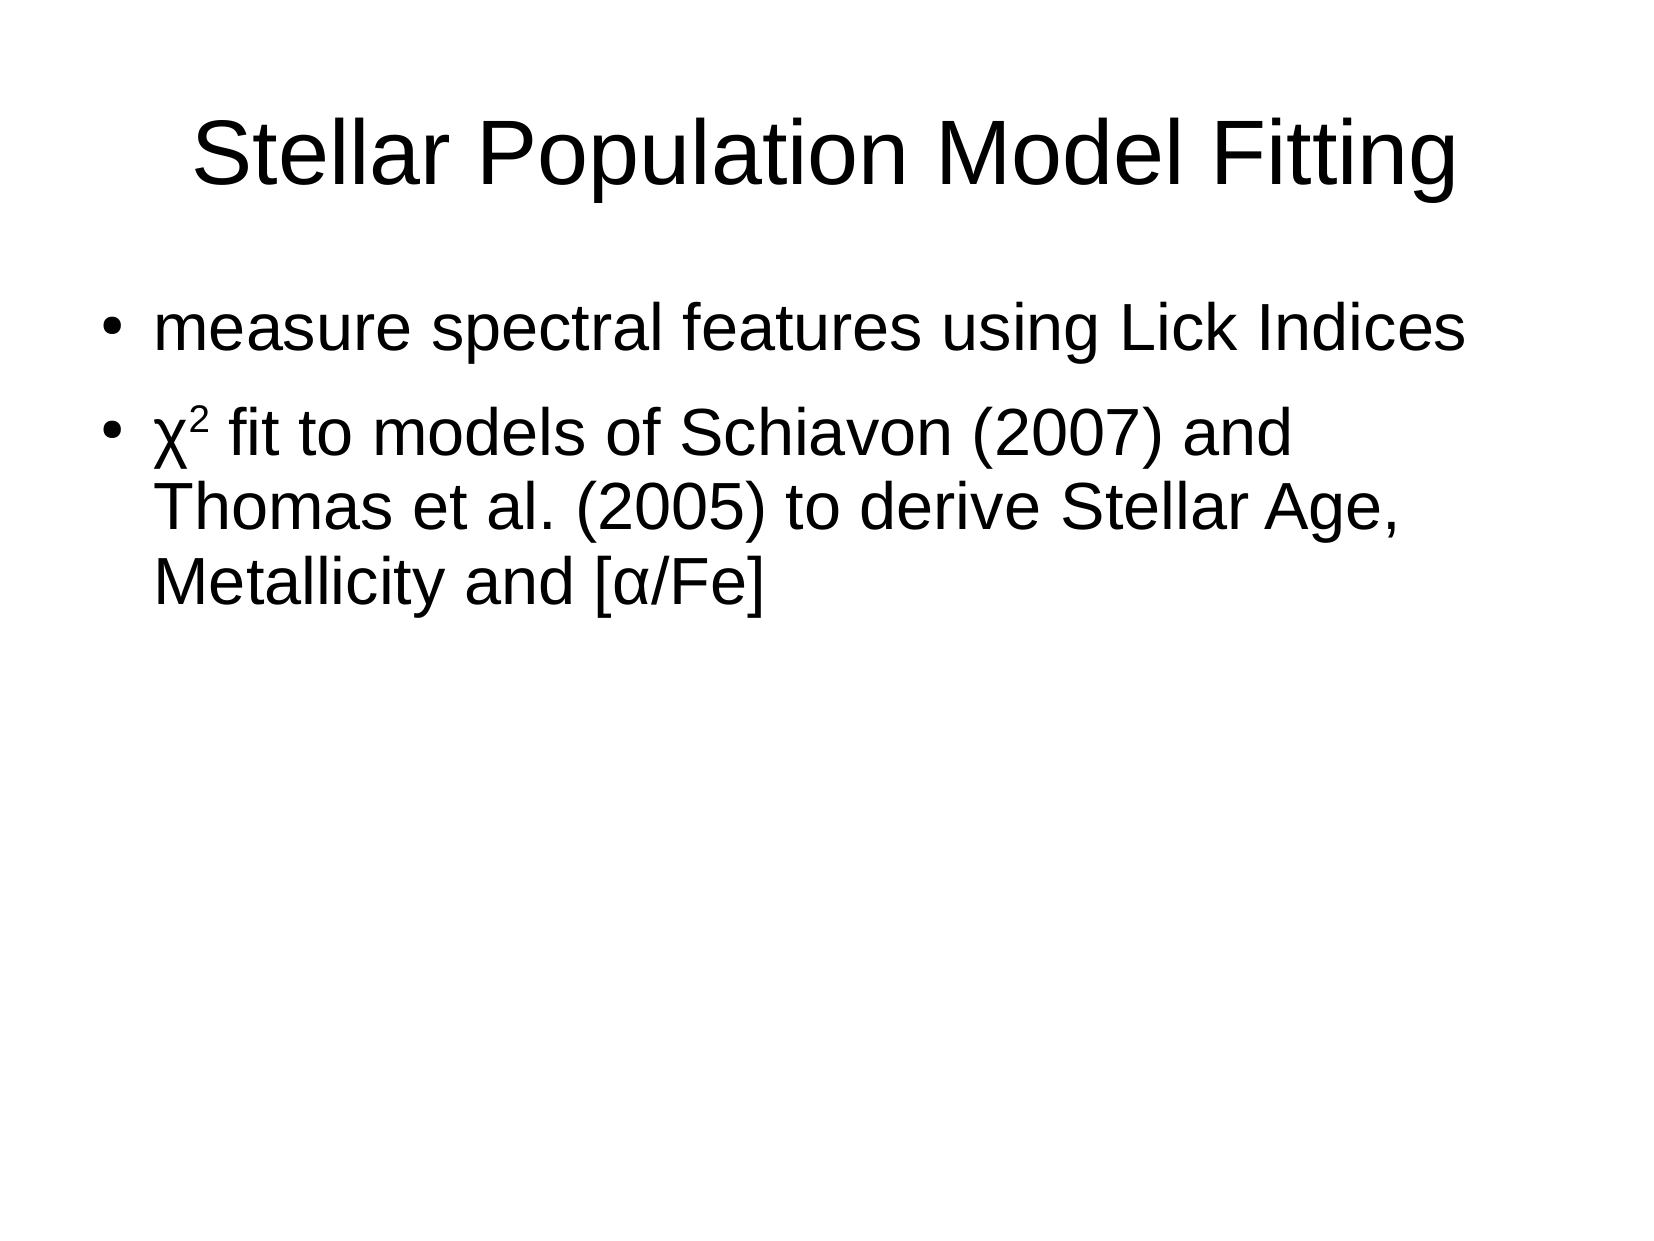

# Stellar Population Model Fitting
measure spectral features using Lick Indices
χ2 fit to models of Schiavon (2007) and Thomas et al. (2005) to derive Stellar Age, Metallicity and [α/Fe]
in sample 549 galaxies which reduces to 345 if one considers those with a measured [α/Fe] – mixture of stellar masses, star forming rates and Sersic indices